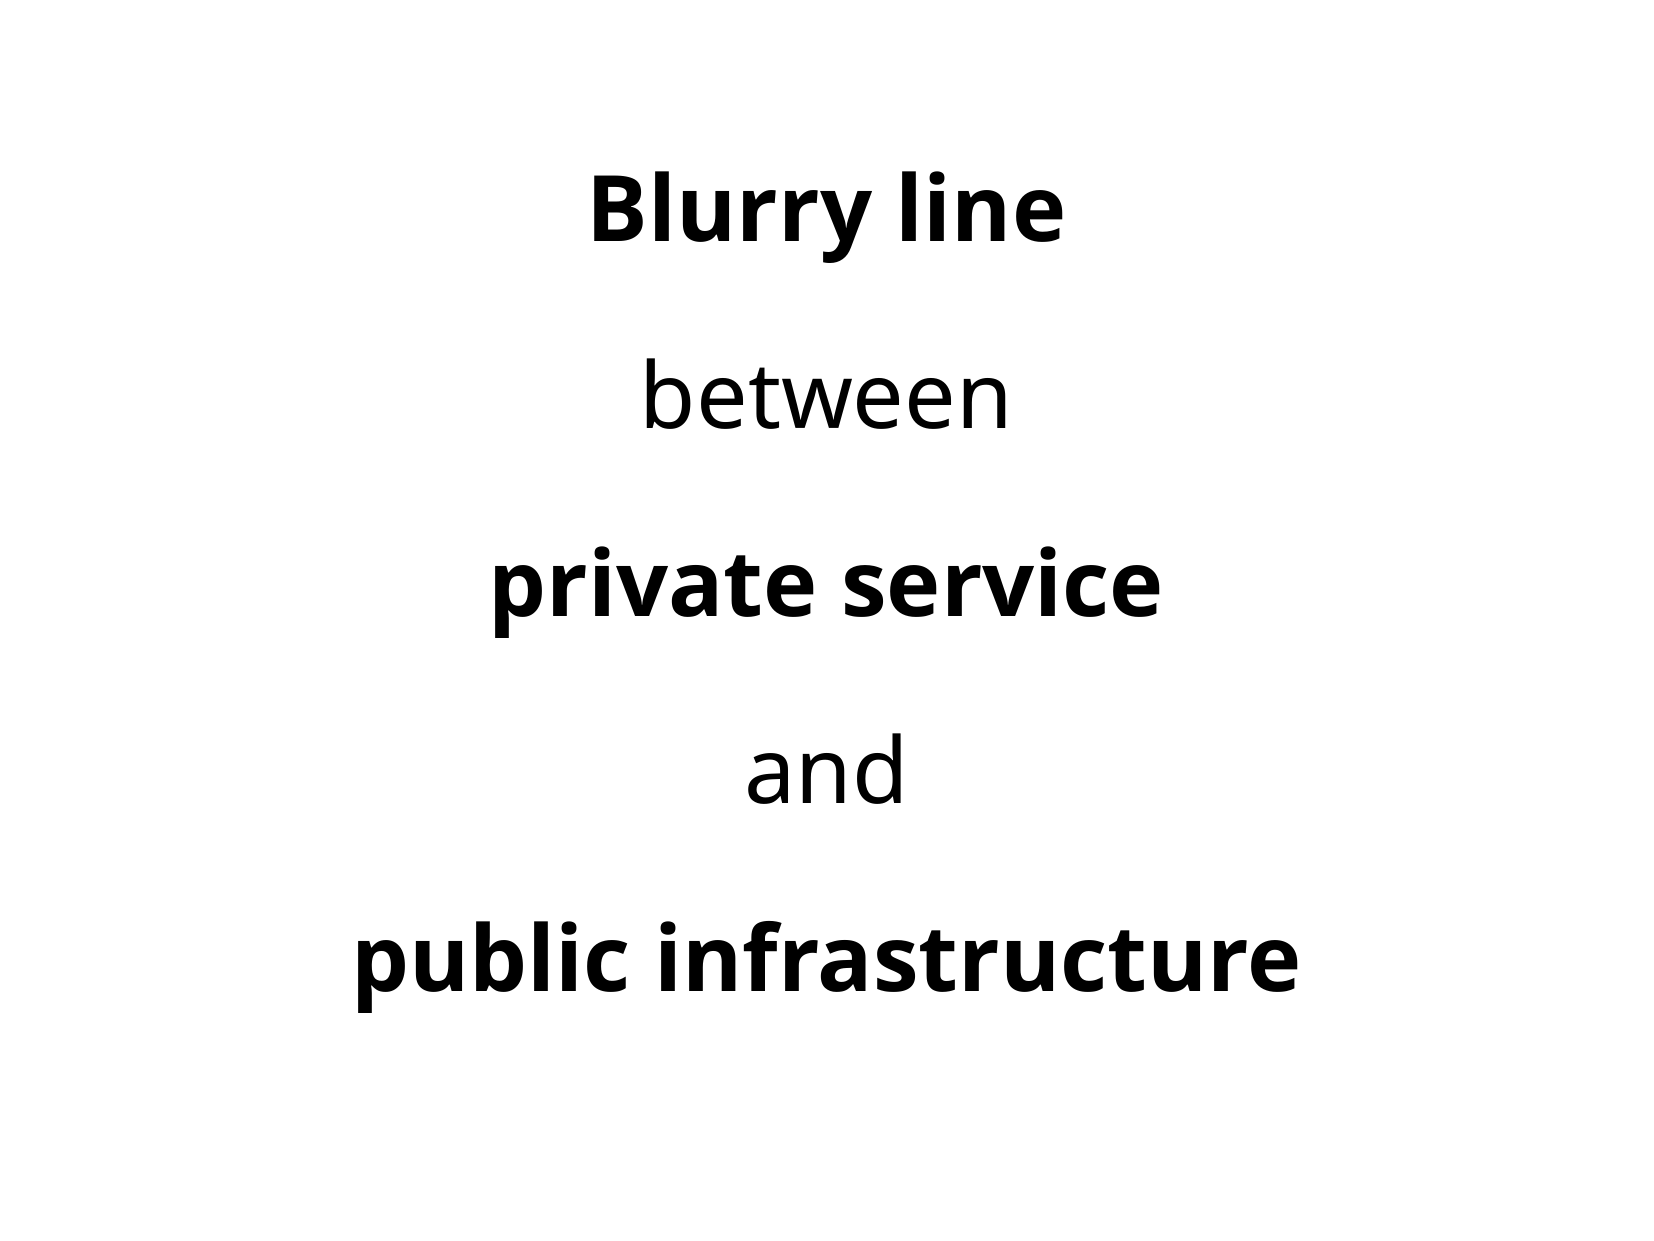

# Blurry line between private service and public infrastructure